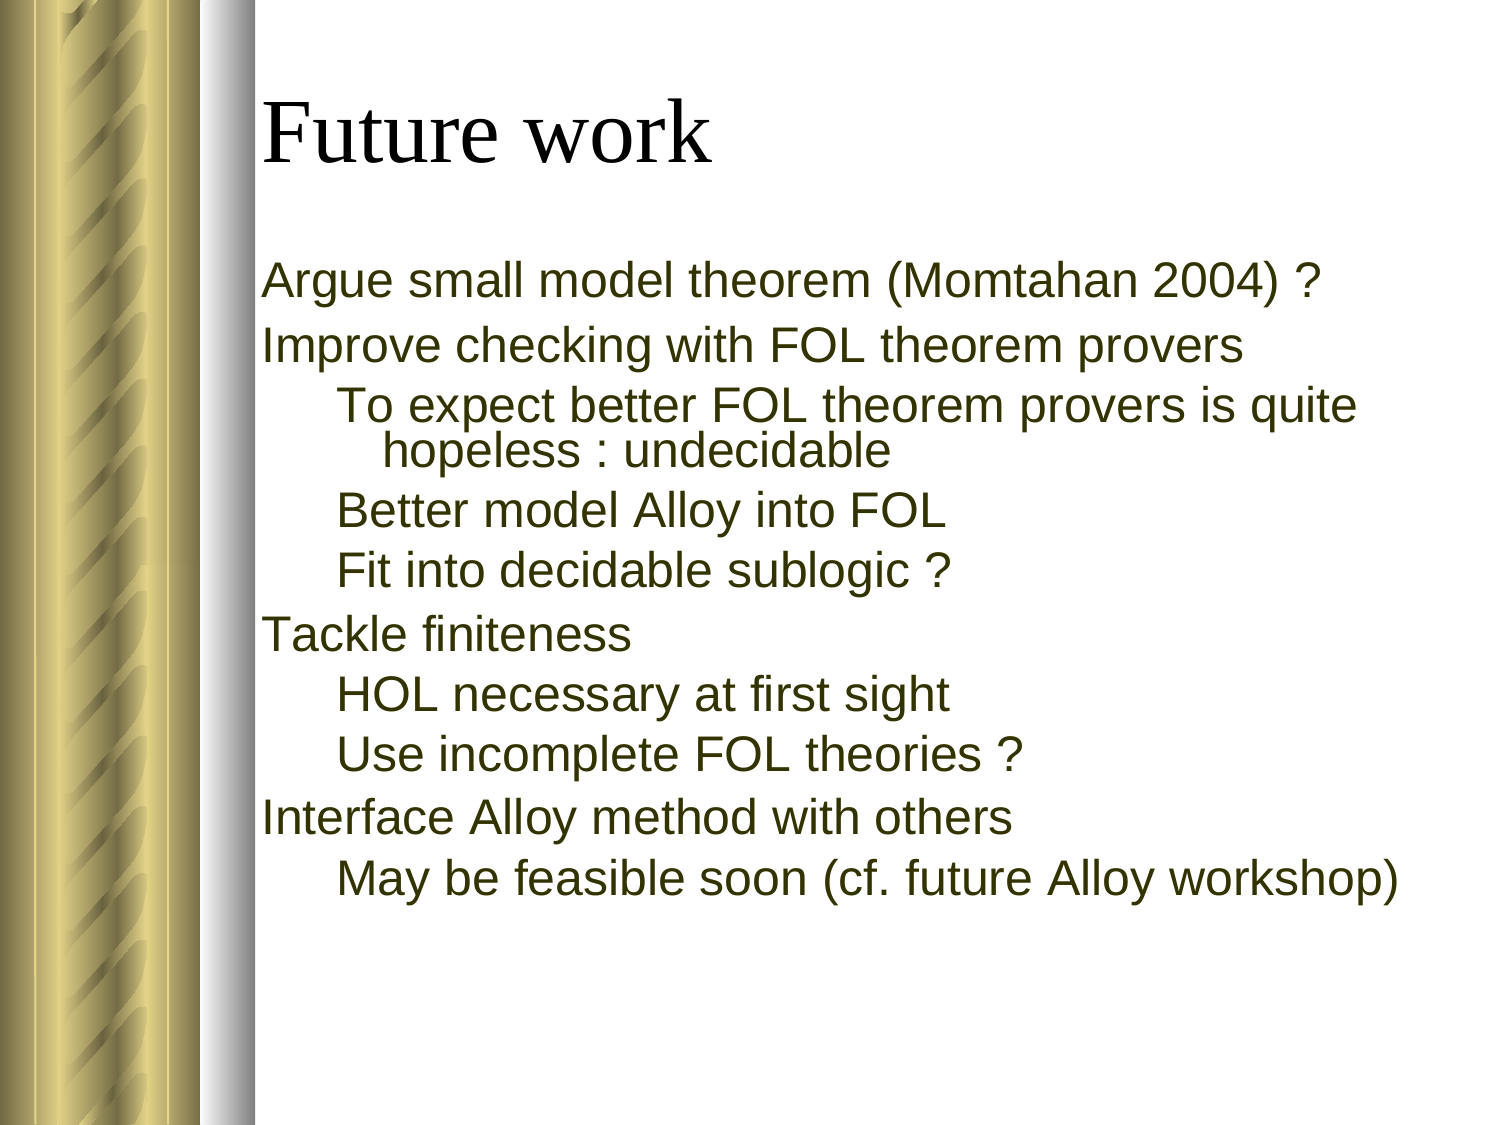

# Future work
Argue small model theorem (Momtahan 2004) ?
Improve checking with FOL theorem provers
To expect better FOL theorem provers is quite hopeless : undecidable
Better model Alloy into FOL
Fit into decidable sublogic ?
Tackle finiteness
HOL necessary at first sight
Use incomplete FOL theories ?
Interface Alloy method with others
May be feasible soon (cf. future Alloy workshop)